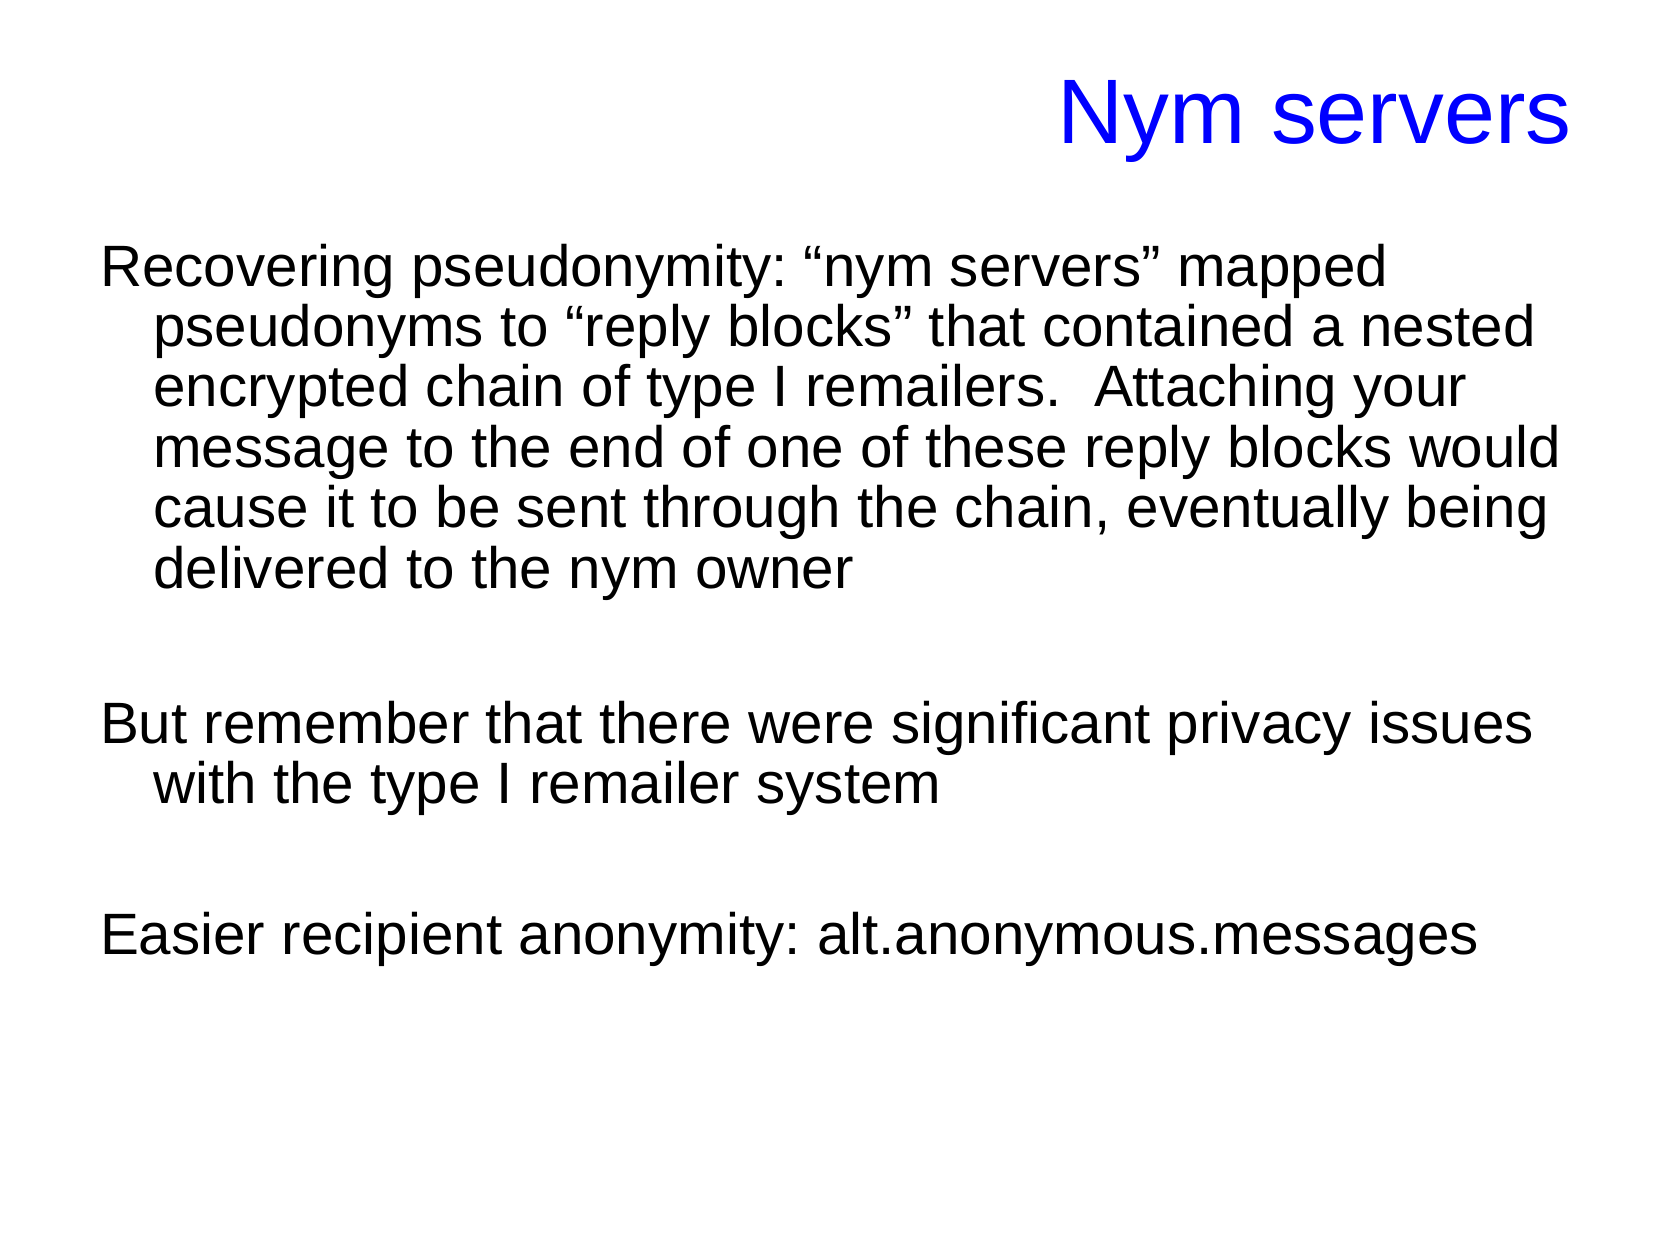

# Nym servers
Recovering pseudonymity: “nym servers” mapped pseudonyms to “reply blocks” that contained a nested encrypted chain of type I remailers. Attaching your message to the end of one of these reply blocks would cause it to be sent through the chain, eventually being delivered to the nym owner
But remember that there were significant privacy issues with the type I remailer system
Easier recipient anonymity: alt.anonymous.messages